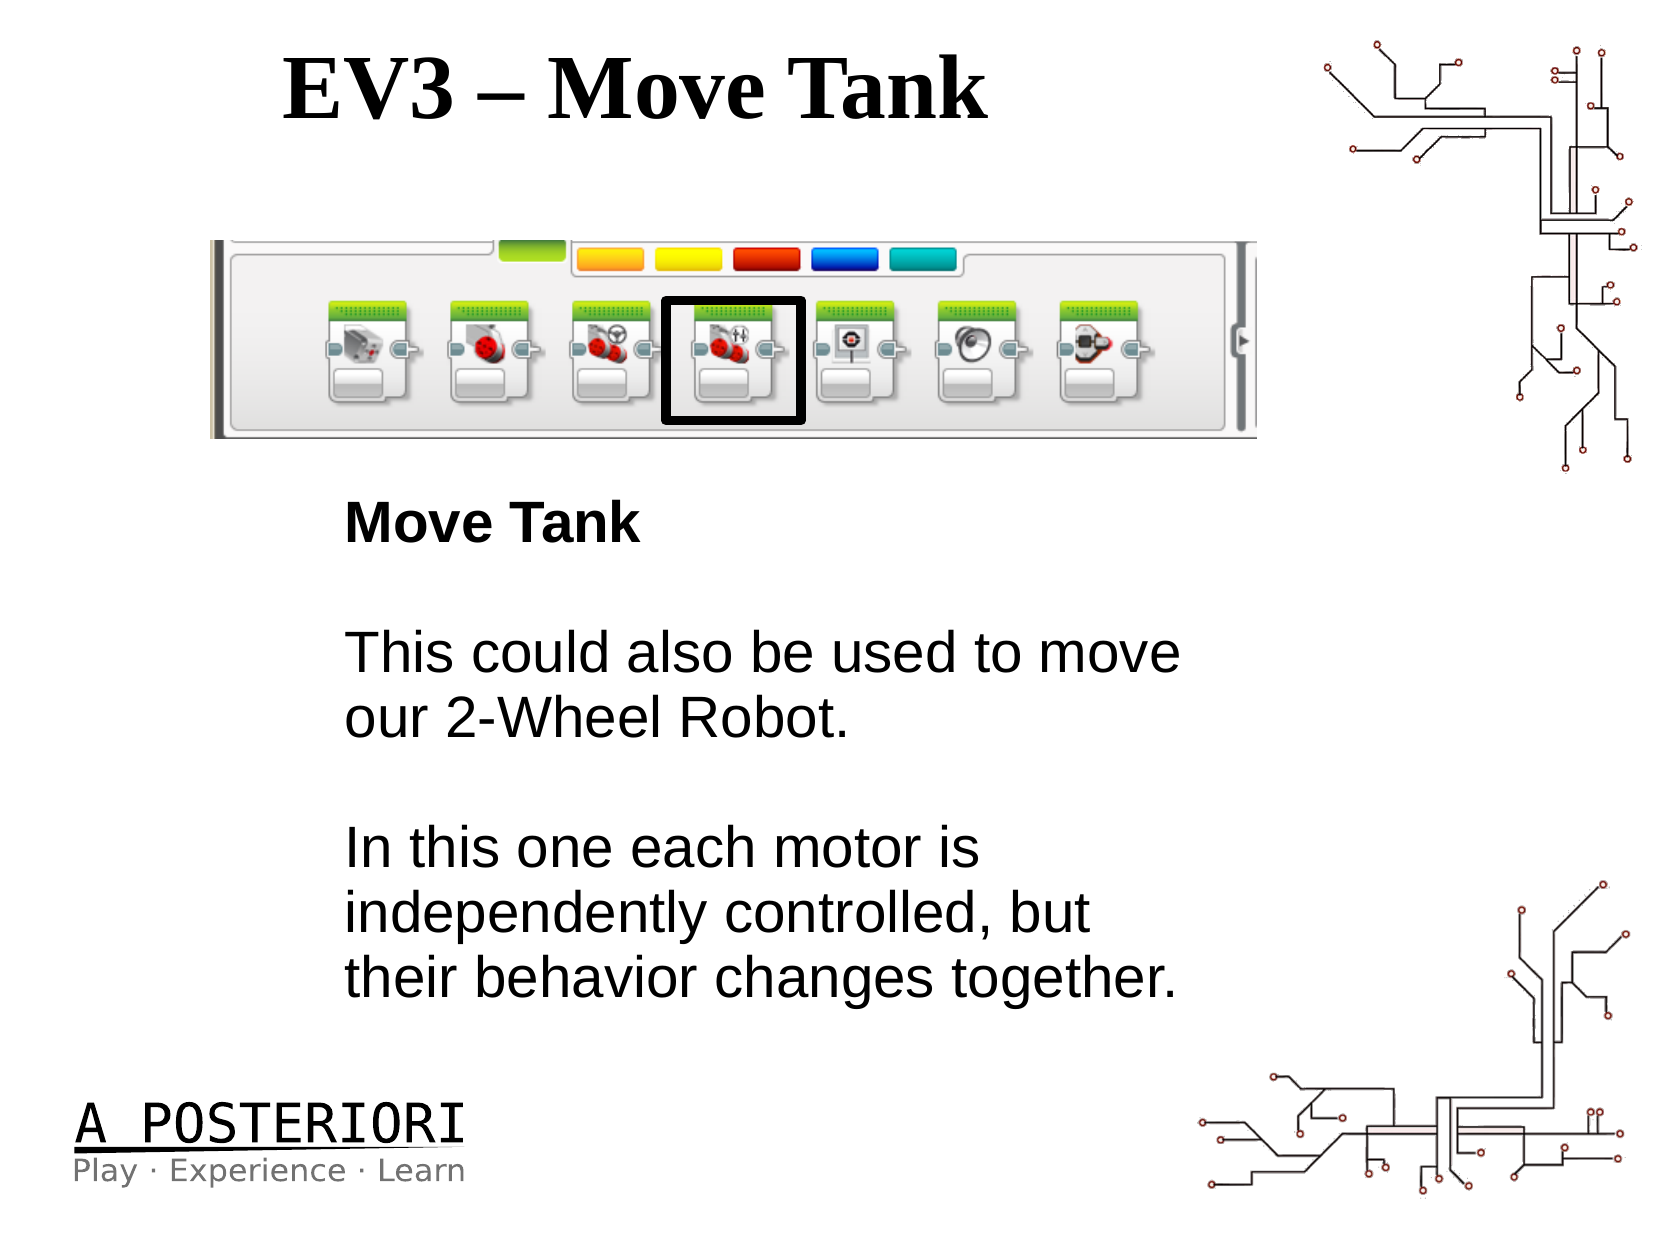

# EV3 – Move Tank
Move Tank
This could also be used to move our 2-Wheel Robot.
In this one each motor is independently controlled, but their behavior changes together.